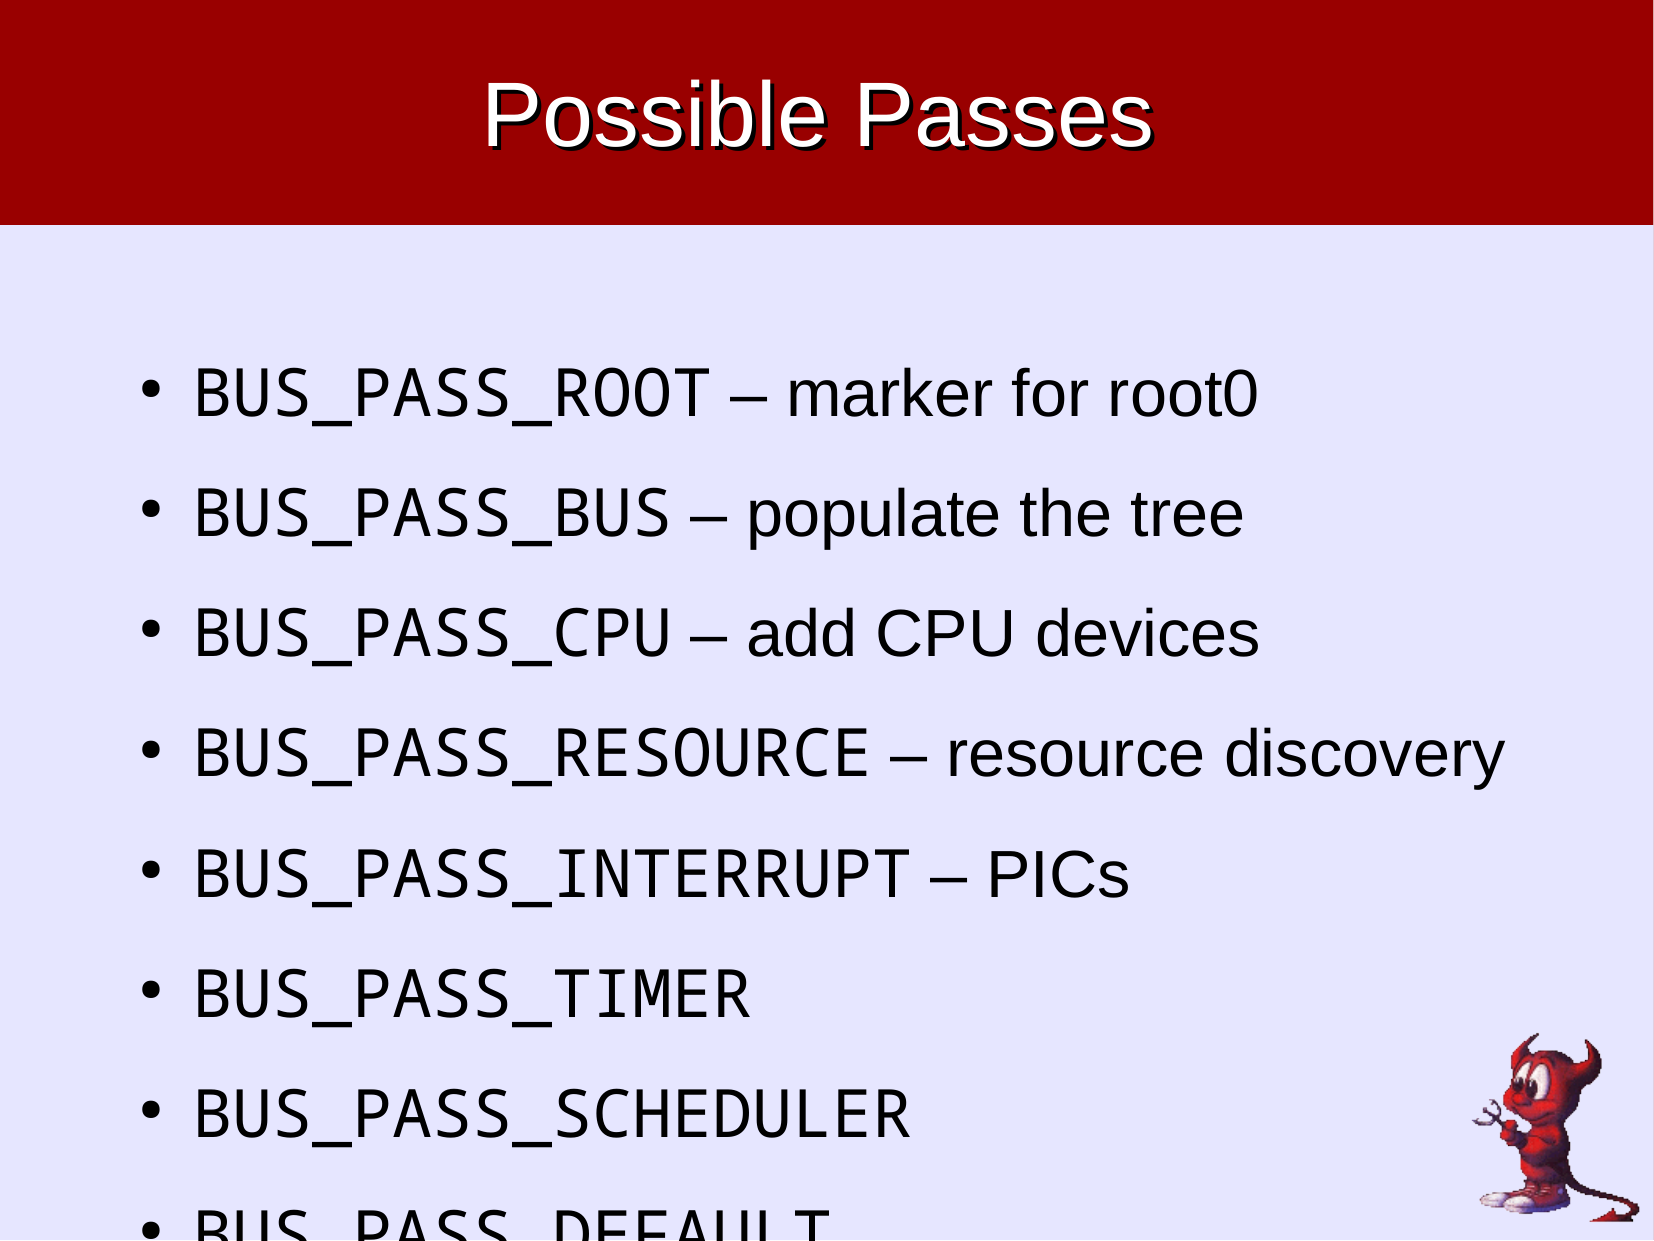

# Possible Passes
BUS_PASS_ROOT – marker for root0
BUS_PASS_BUS – populate the tree
BUS_PASS_CPU – add CPU devices
BUS_PASS_RESOURCE – resource discovery
BUS_PASS_INTERRUPT – PICs
BUS_PASS_TIMER
BUS_PASS_SCHEDULER
BUS_PASS_DEFAULT